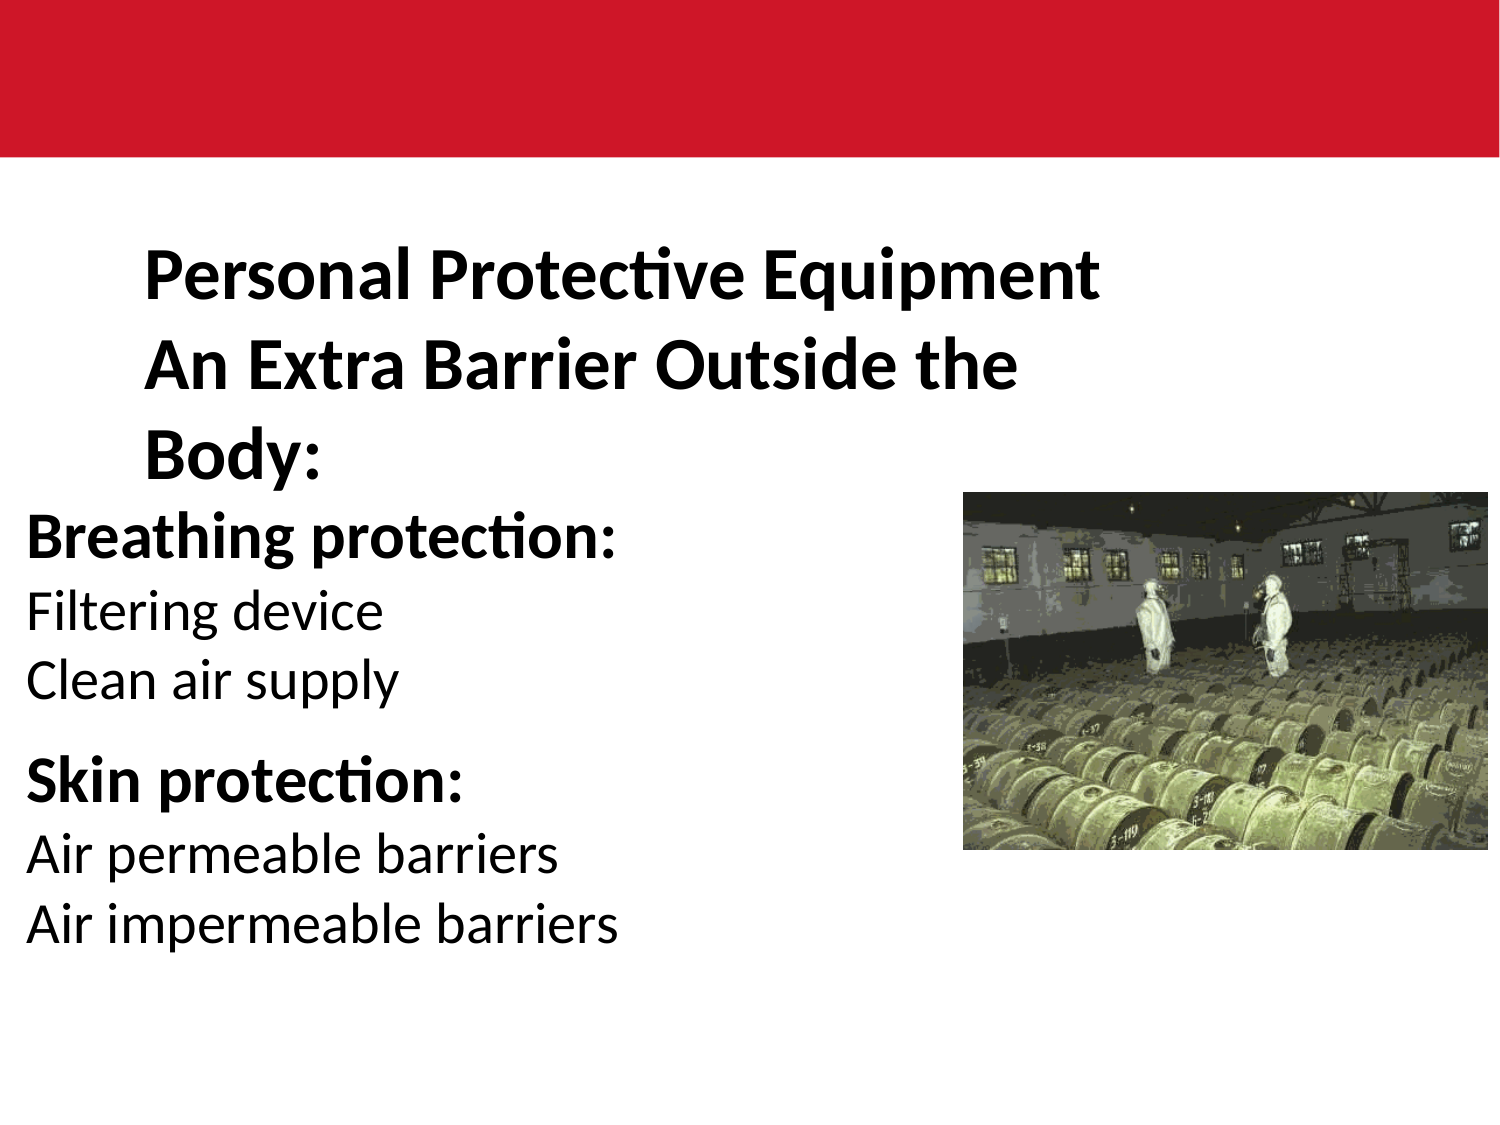

Personal Protective Equipment
An Extra Barrier Outside the Body:
Breathing protection:
Filtering device
Clean air supply
Skin protection:
Air permeable barriers
Air impermeable barriers
DATE